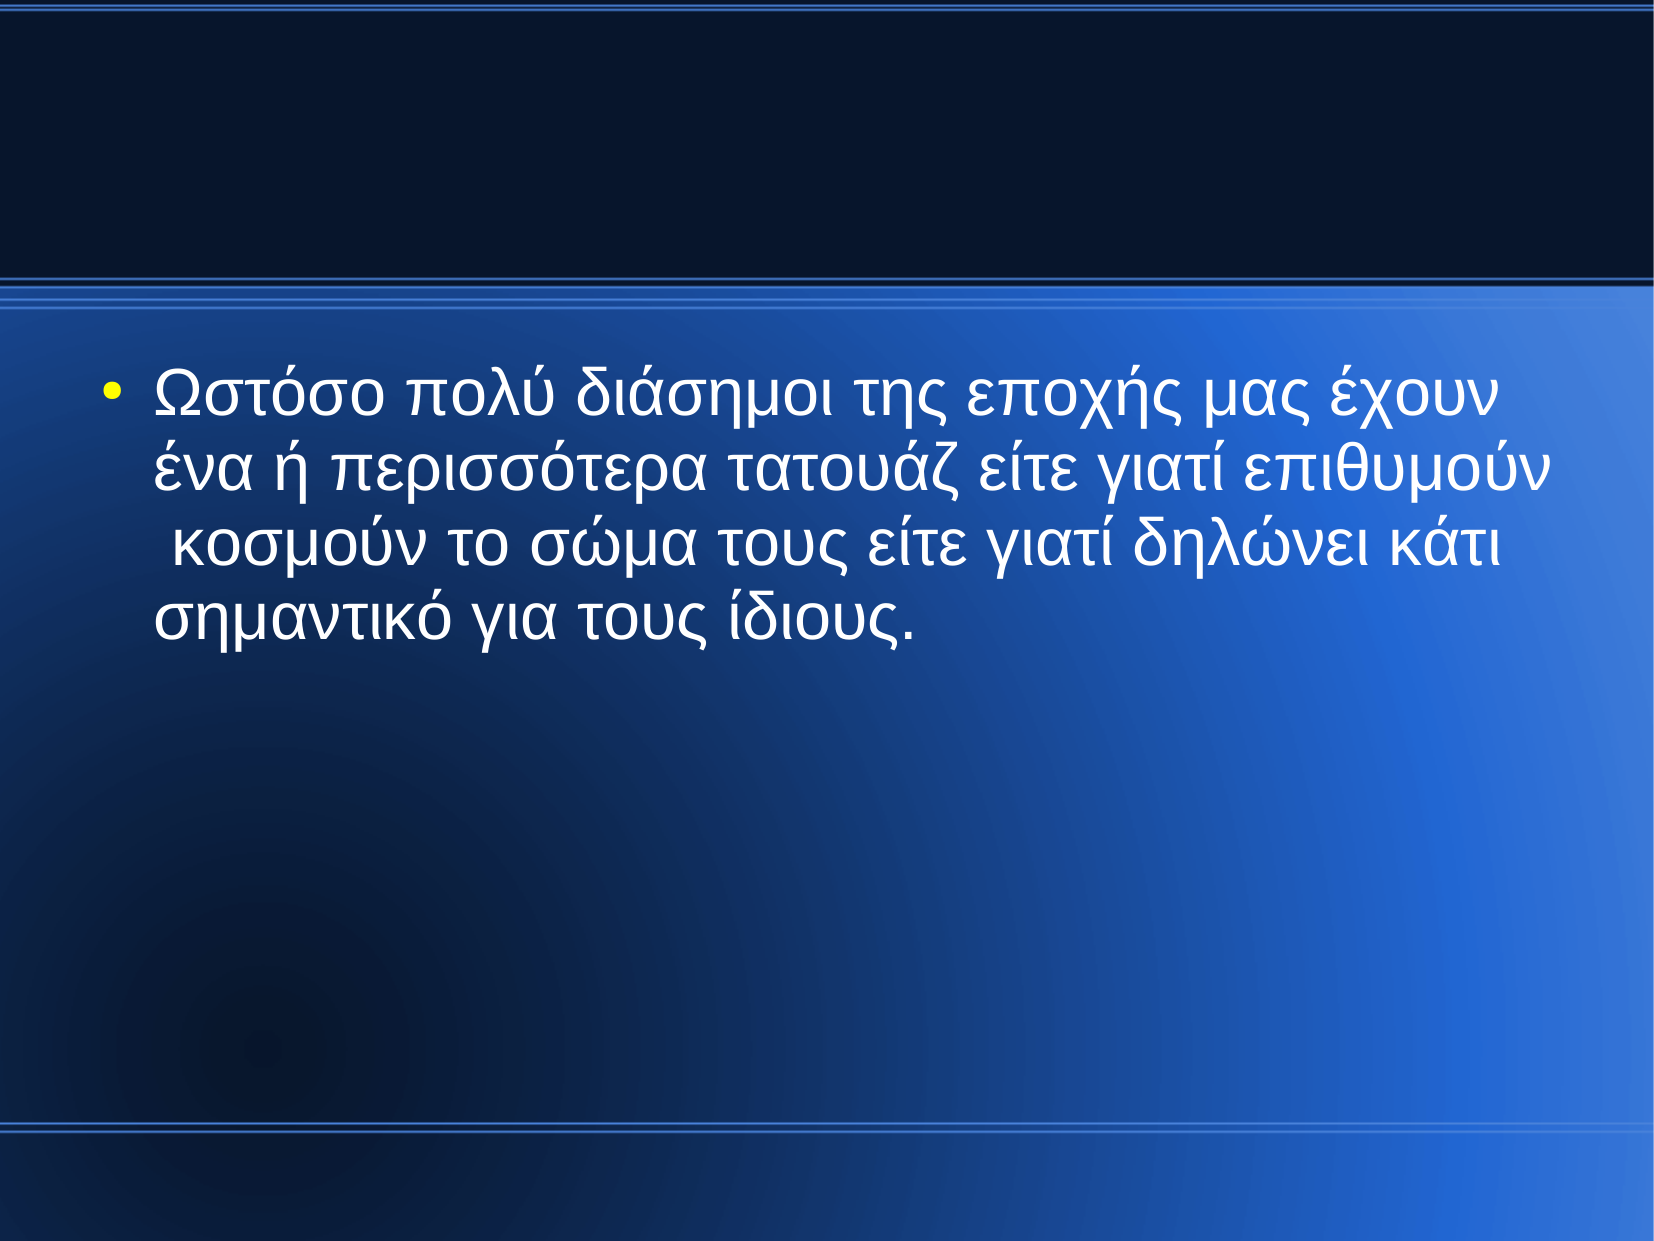

#
Ωστόσο πολύ διάσημοι της εποχής μας έχουν ένα ή περισσότερα τατουάζ είτε γιατί επιθυμούν κοσμούν το σώμα τους είτε γιατί δηλώνει κάτι σημαντικό για τους ίδιους.